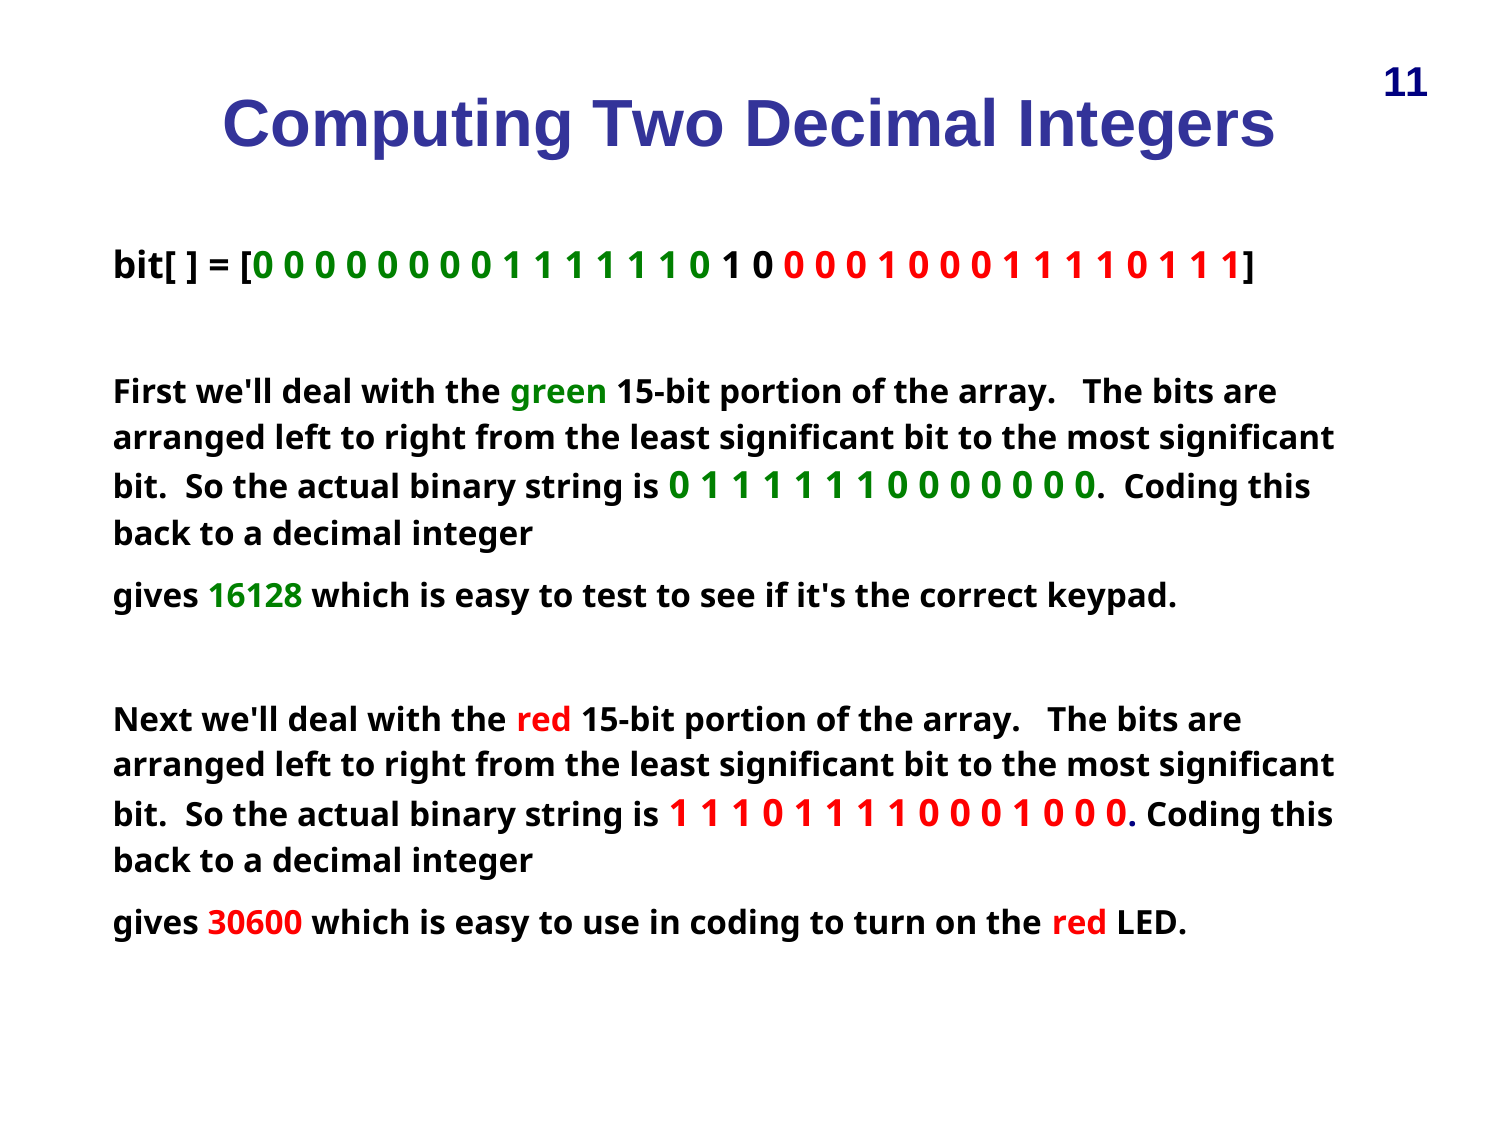

11
# Computing Two Decimal Integers
bit[ ] = [0 0 0 0 0 0 0 0 1 1 1 1 1 1 0 1 0 0 0 0 1 0 0 0 1 1 1 1 0 1 1 1]
First we'll deal with the green 15-bit portion of the array. The bits are arranged left to right from the least significant bit to the most significant bit. So the actual binary string is 0 1 1 1 1 1 1 0 0 0 0 0 0 0. Coding this back to a decimal integer
gives 16128 which is easy to test to see if it's the correct keypad.
Next we'll deal with the red 15-bit portion of the array. The bits are arranged left to right from the least significant bit to the most significant bit. So the actual binary string is 1 1 1 0 1 1 1 1 0 0 0 1 0 0 0. Coding this back to a decimal integer
gives 30600 which is easy to use in coding to turn on the red LED.